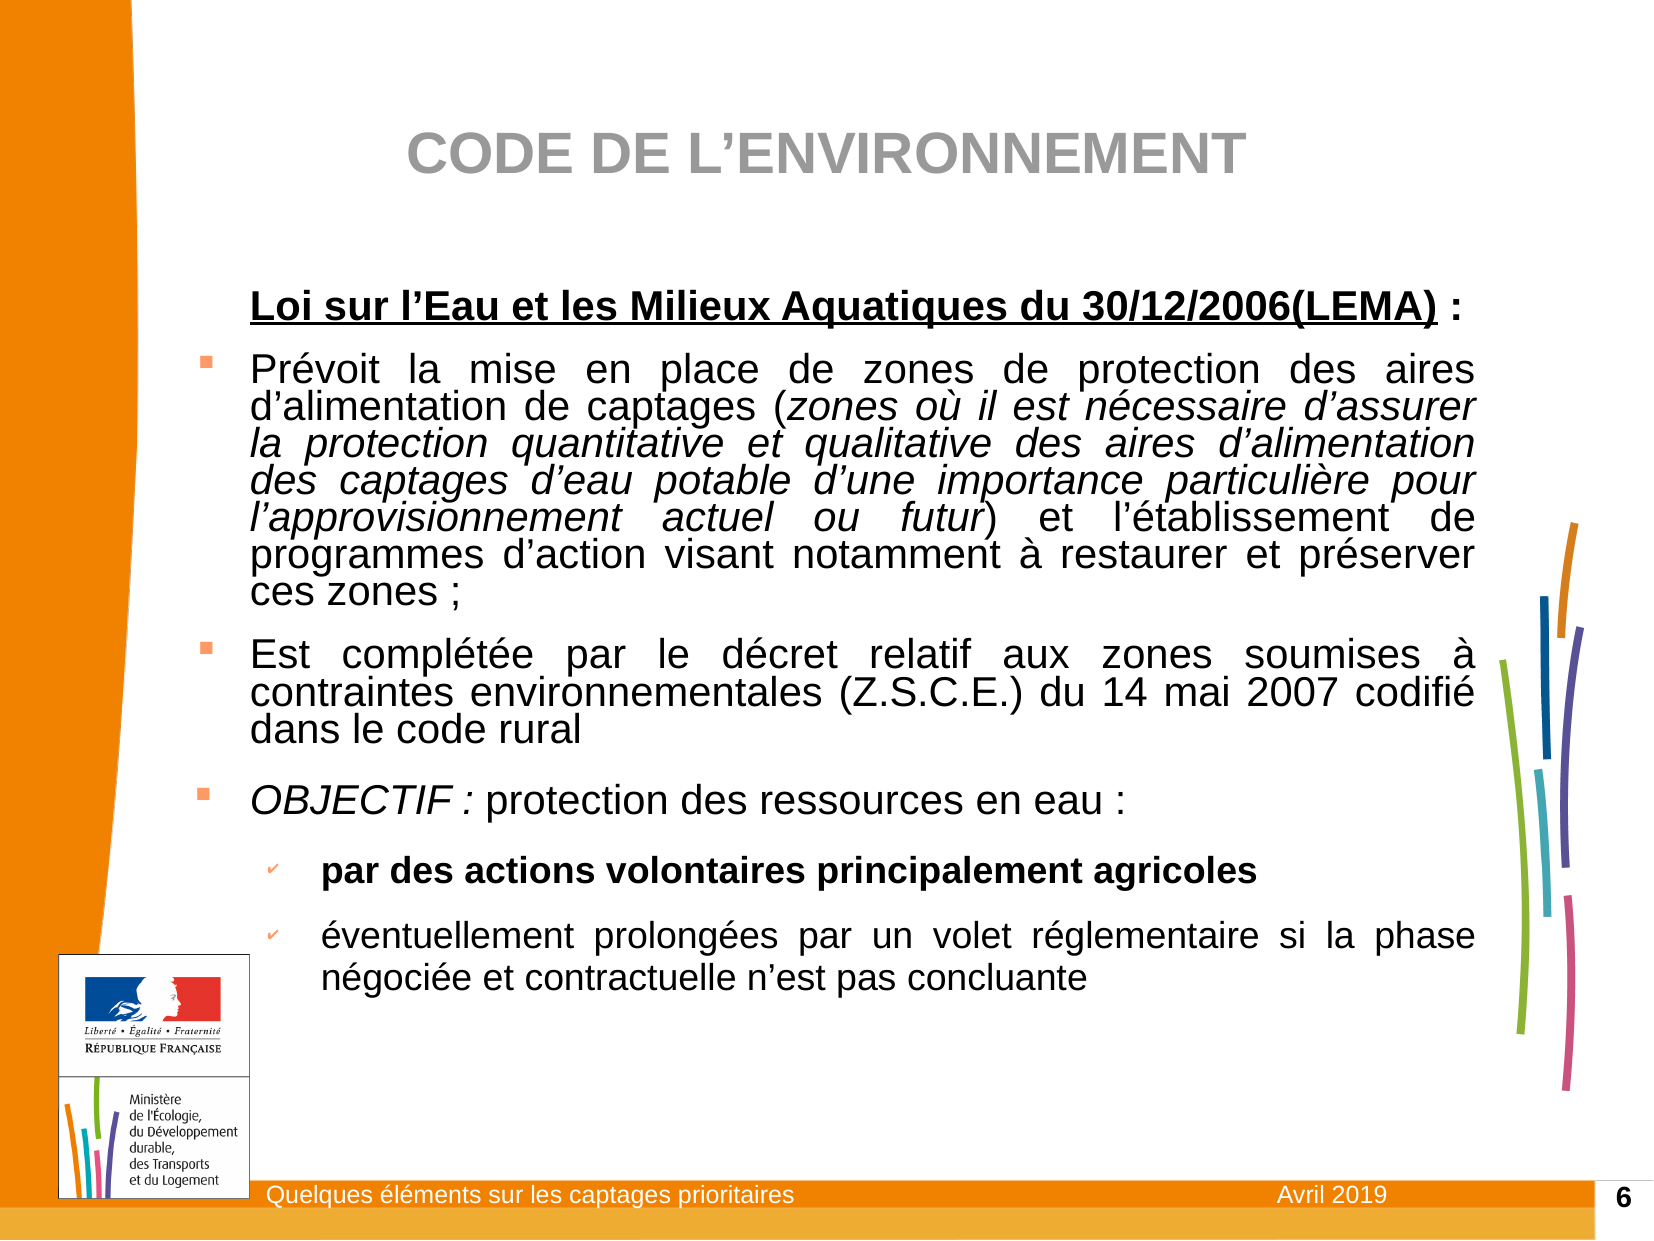

# CODE DE L’ENVIRONNEMENT
Loi sur l’Eau et les Milieux Aquatiques du 30/12/2006(LEMA) :
Prévoit la mise en place de zones de protection des aires d’alimentation de captages (zones où il est nécessaire d’assurer la protection quantitative et qualitative des aires d’alimentation des captages d’eau potable d’une importance particulière pour l’approvisionnement actuel ou futur) et l’établissement de programmes d’action visant notamment à restaurer et préserver ces zones ;
Est complétée par le décret relatif aux zones soumises à contraintes environnementales (Z.S.C.E.) du 14 mai 2007 codifié dans le code rural
OBJECTIF : protection des ressources en eau :
par des actions volontaires principalement agricoles
éventuellement prolongées par un volet réglementaire si la phase négociée et contractuelle n’est pas concluante
Quelques éléments sur les captages prioritaires
Avril 2019
6